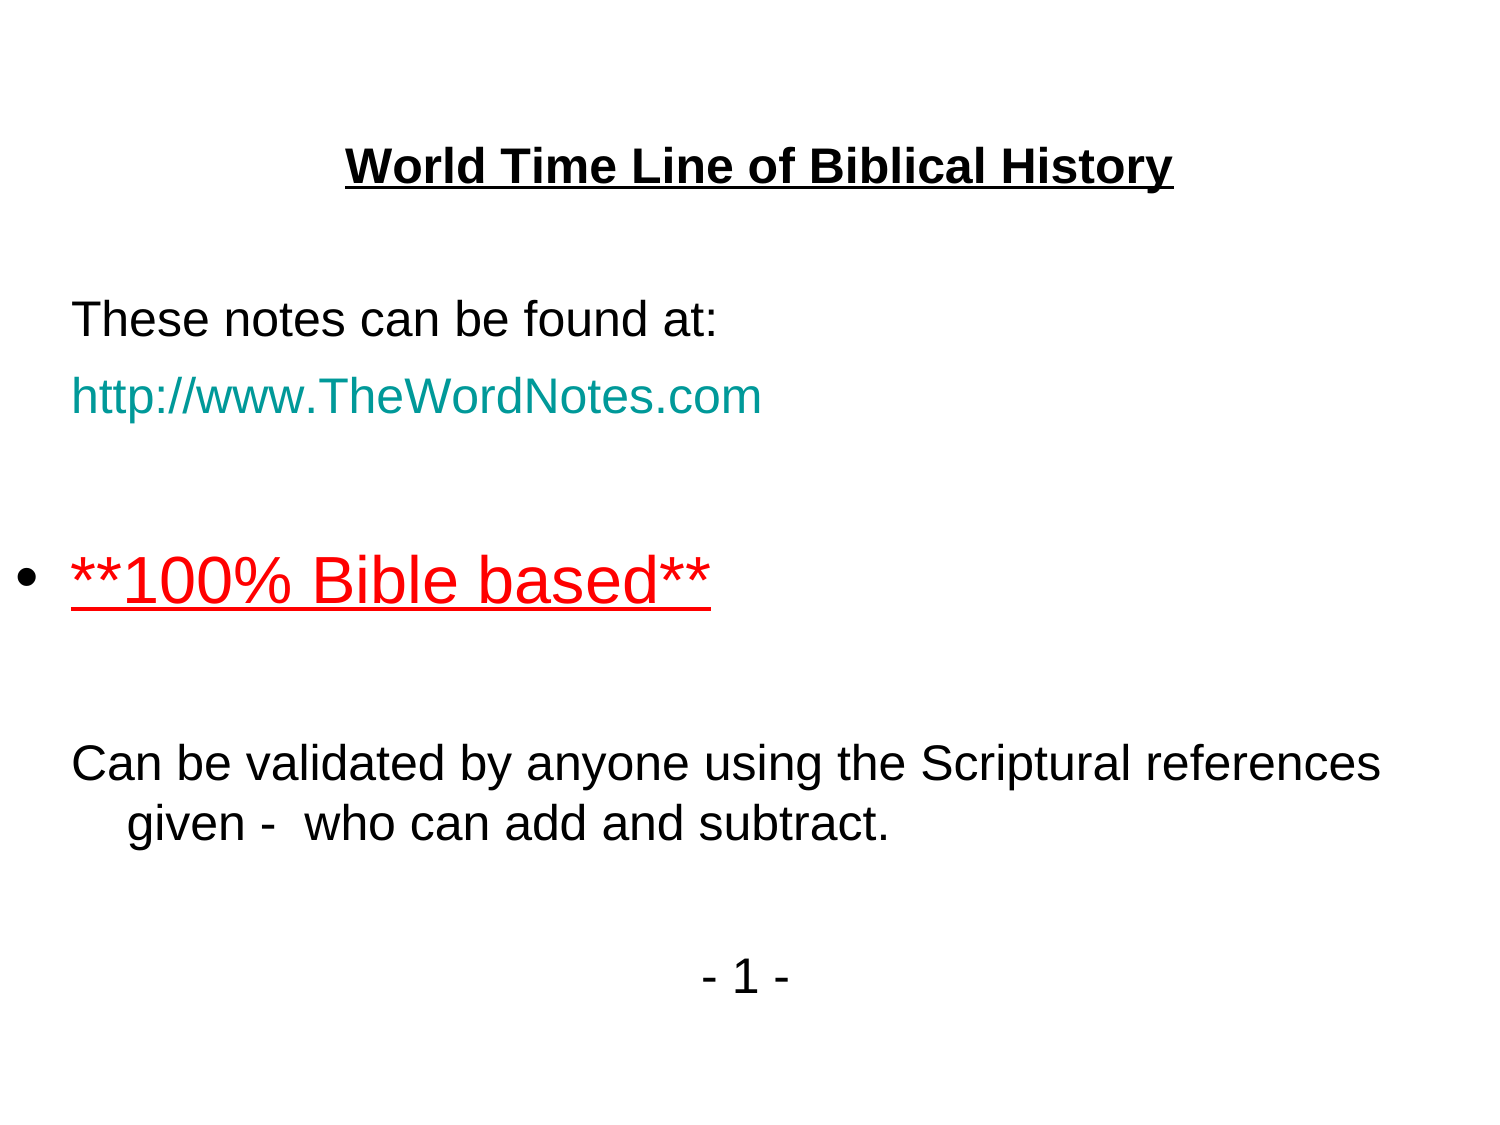

# World Time Line of Biblical History
These notes can be found at:
http://www.TheWordNotes.com
**100% Bible based**
Can be validated by anyone using the Scriptural references given - who can add and subtract.
 - 1 -